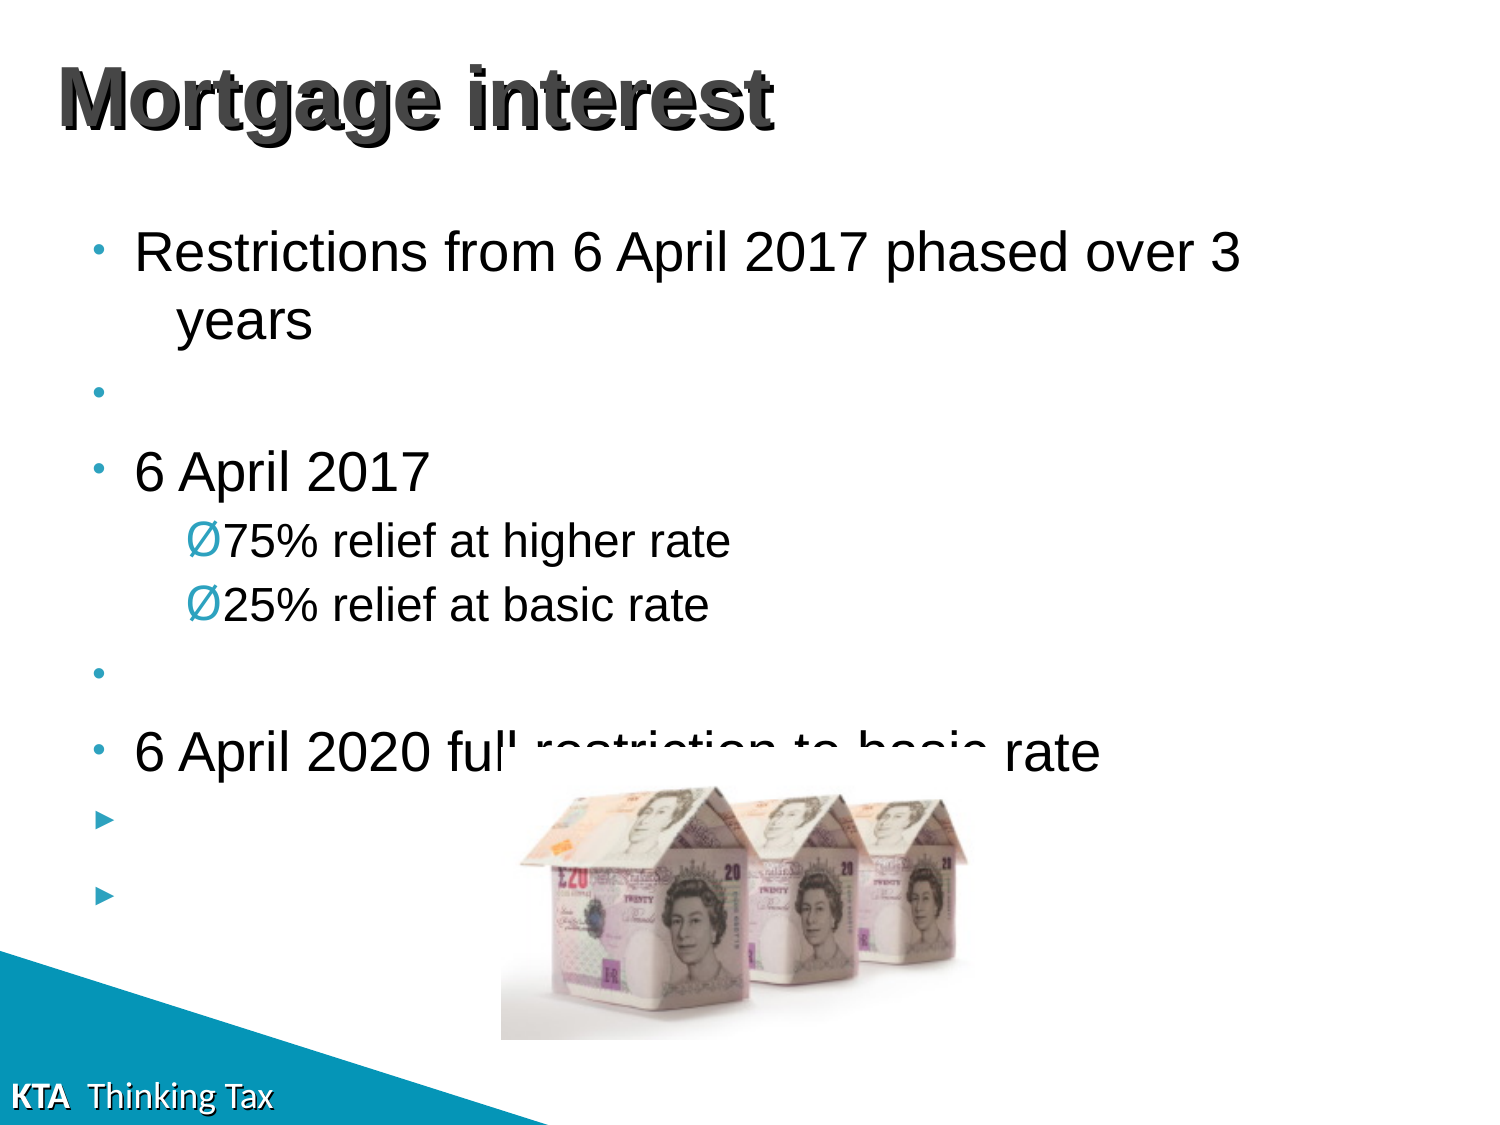

Mortgage interest
# Restrictions from 6 April 2017 phased over 3 years
6 April 2017
75% relief at higher rate
25% relief at basic rate
6 April 2020 full restriction to basic rate